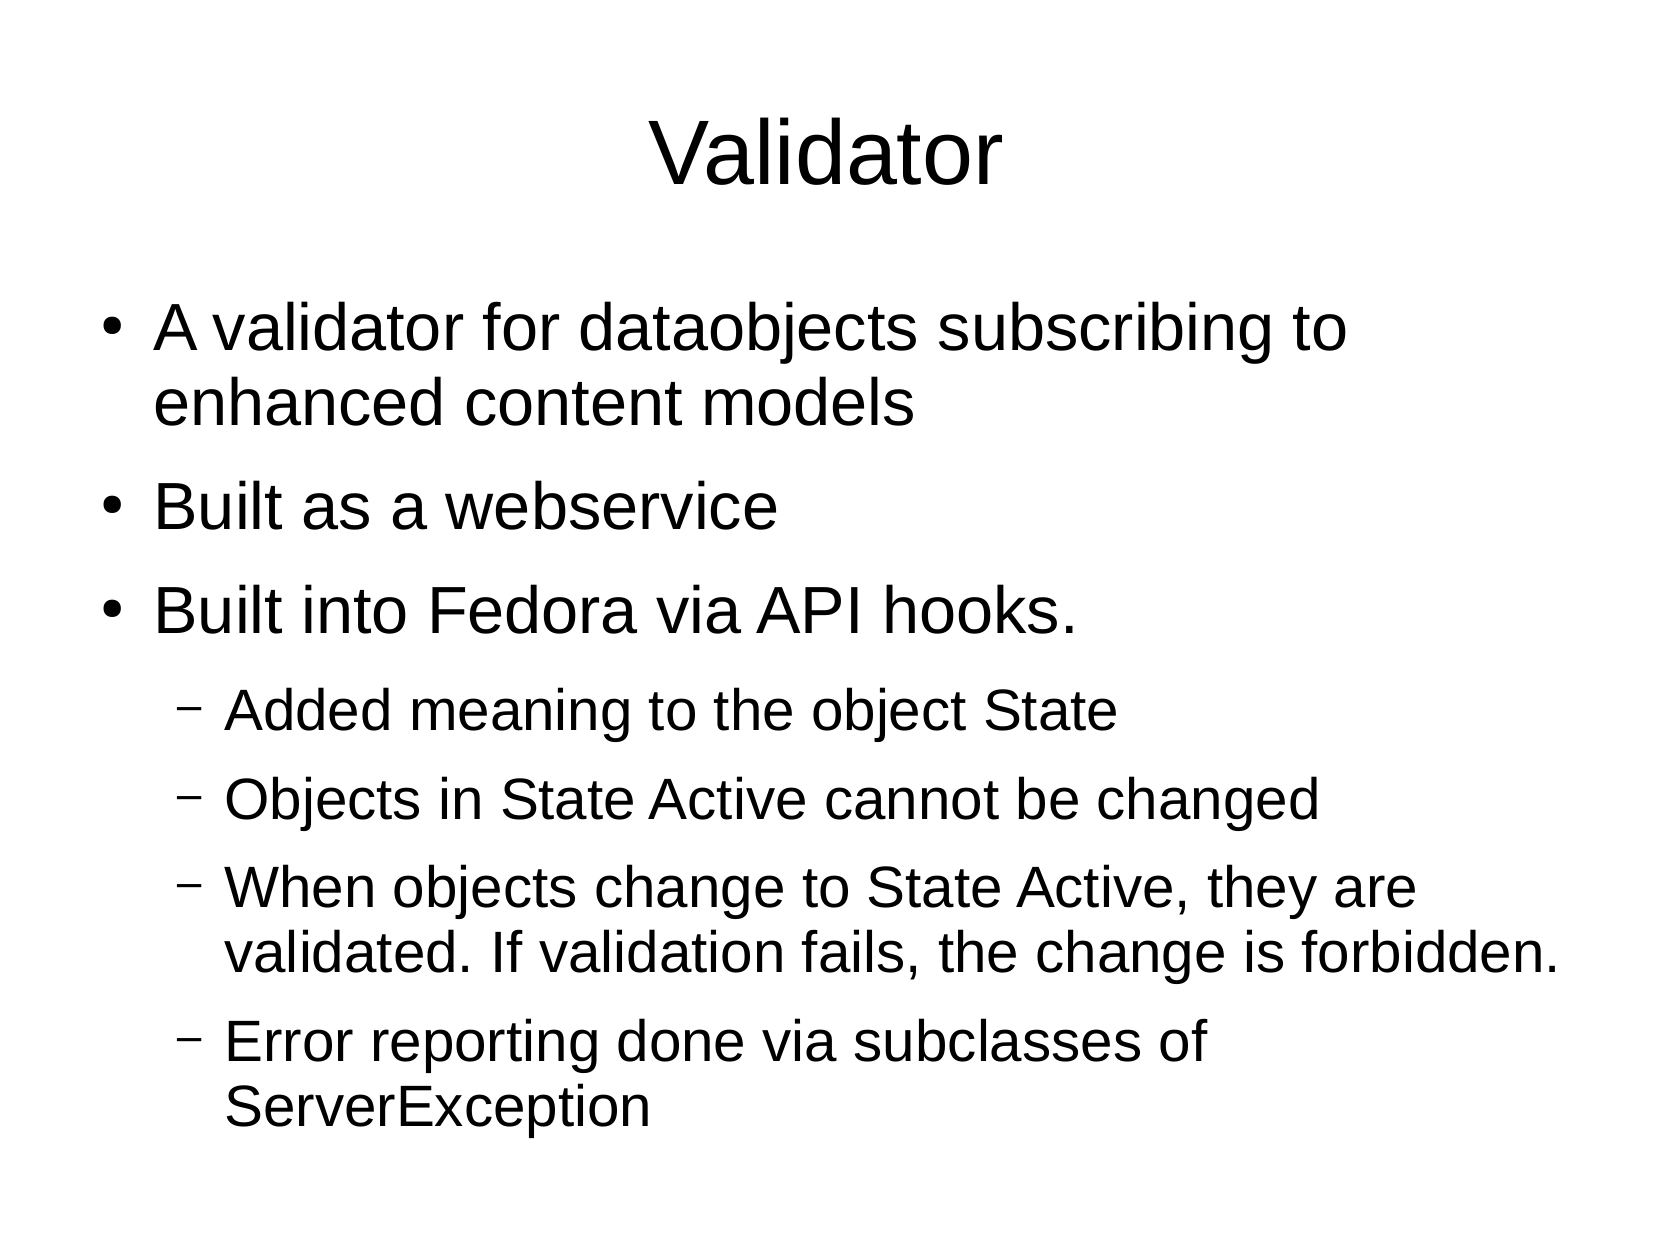

# Validator
A validator for dataobjects subscribing to enhanced content models
Built as a webservice
Built into Fedora via API hooks.
Added meaning to the object State
Objects in State Active cannot be changed
When objects change to State Active, they are validated. If validation fails, the change is forbidden.
Error reporting done via subclasses of ServerException